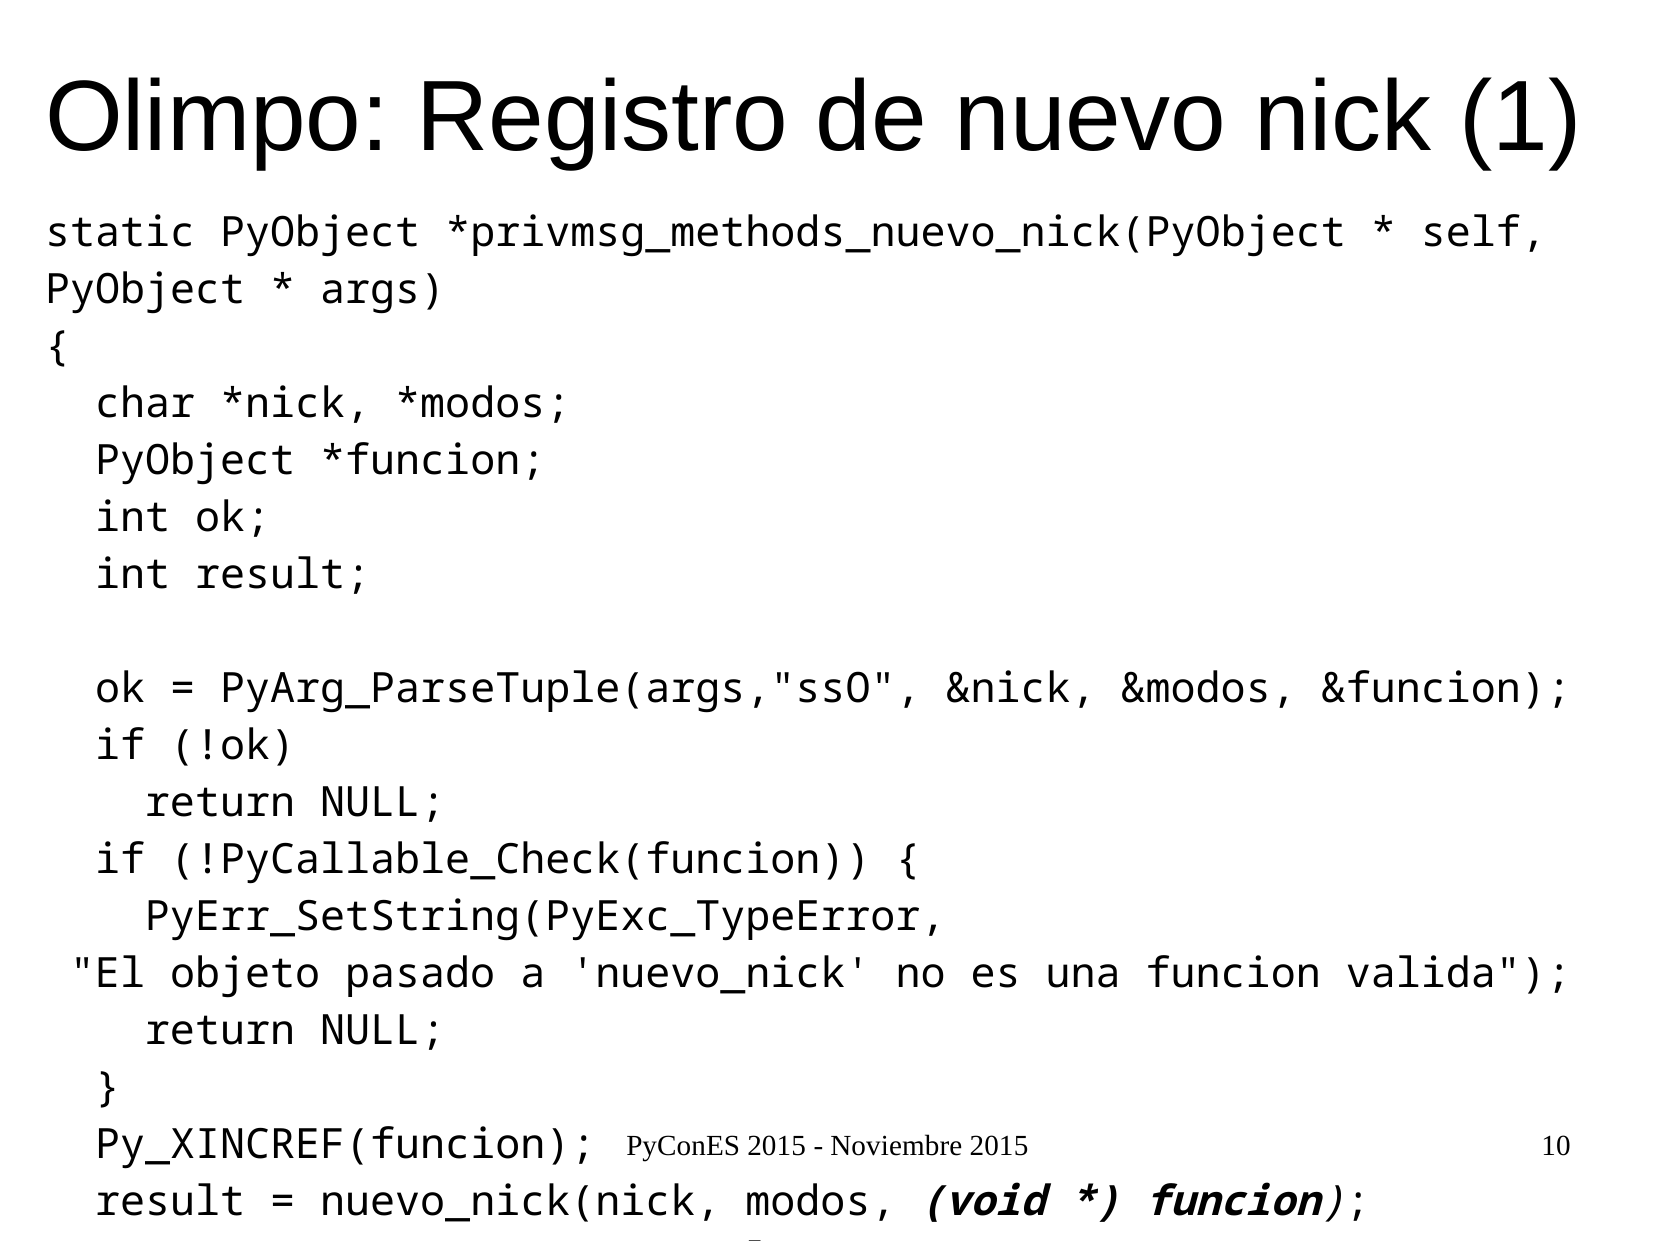

# Olimpo: Registro de nuevo nick (1)
static PyObject *privmsg_methods_nuevo_nick(PyObject * self, PyObject * args)
{
 char *nick, *modos;
 PyObject *funcion;
 int ok;
 int result;
 ok = PyArg_ParseTuple(args,"ssO", &nick, &modos, &funcion);
 if (!ok)
 return NULL;
 if (!PyCallable_Check(funcion)) {
 PyErr_SetString(PyExc_TypeError,
 "El objeto pasado a 'nuevo_nick' no es una funcion valida");
 return NULL;
 }
 Py_XINCREF(funcion);
 result = nuevo_nick(nick, modos, (void *) funcion);
 return PyInt_FromLong(result);
}
PyConES 2015 - Noviembre 2015
10